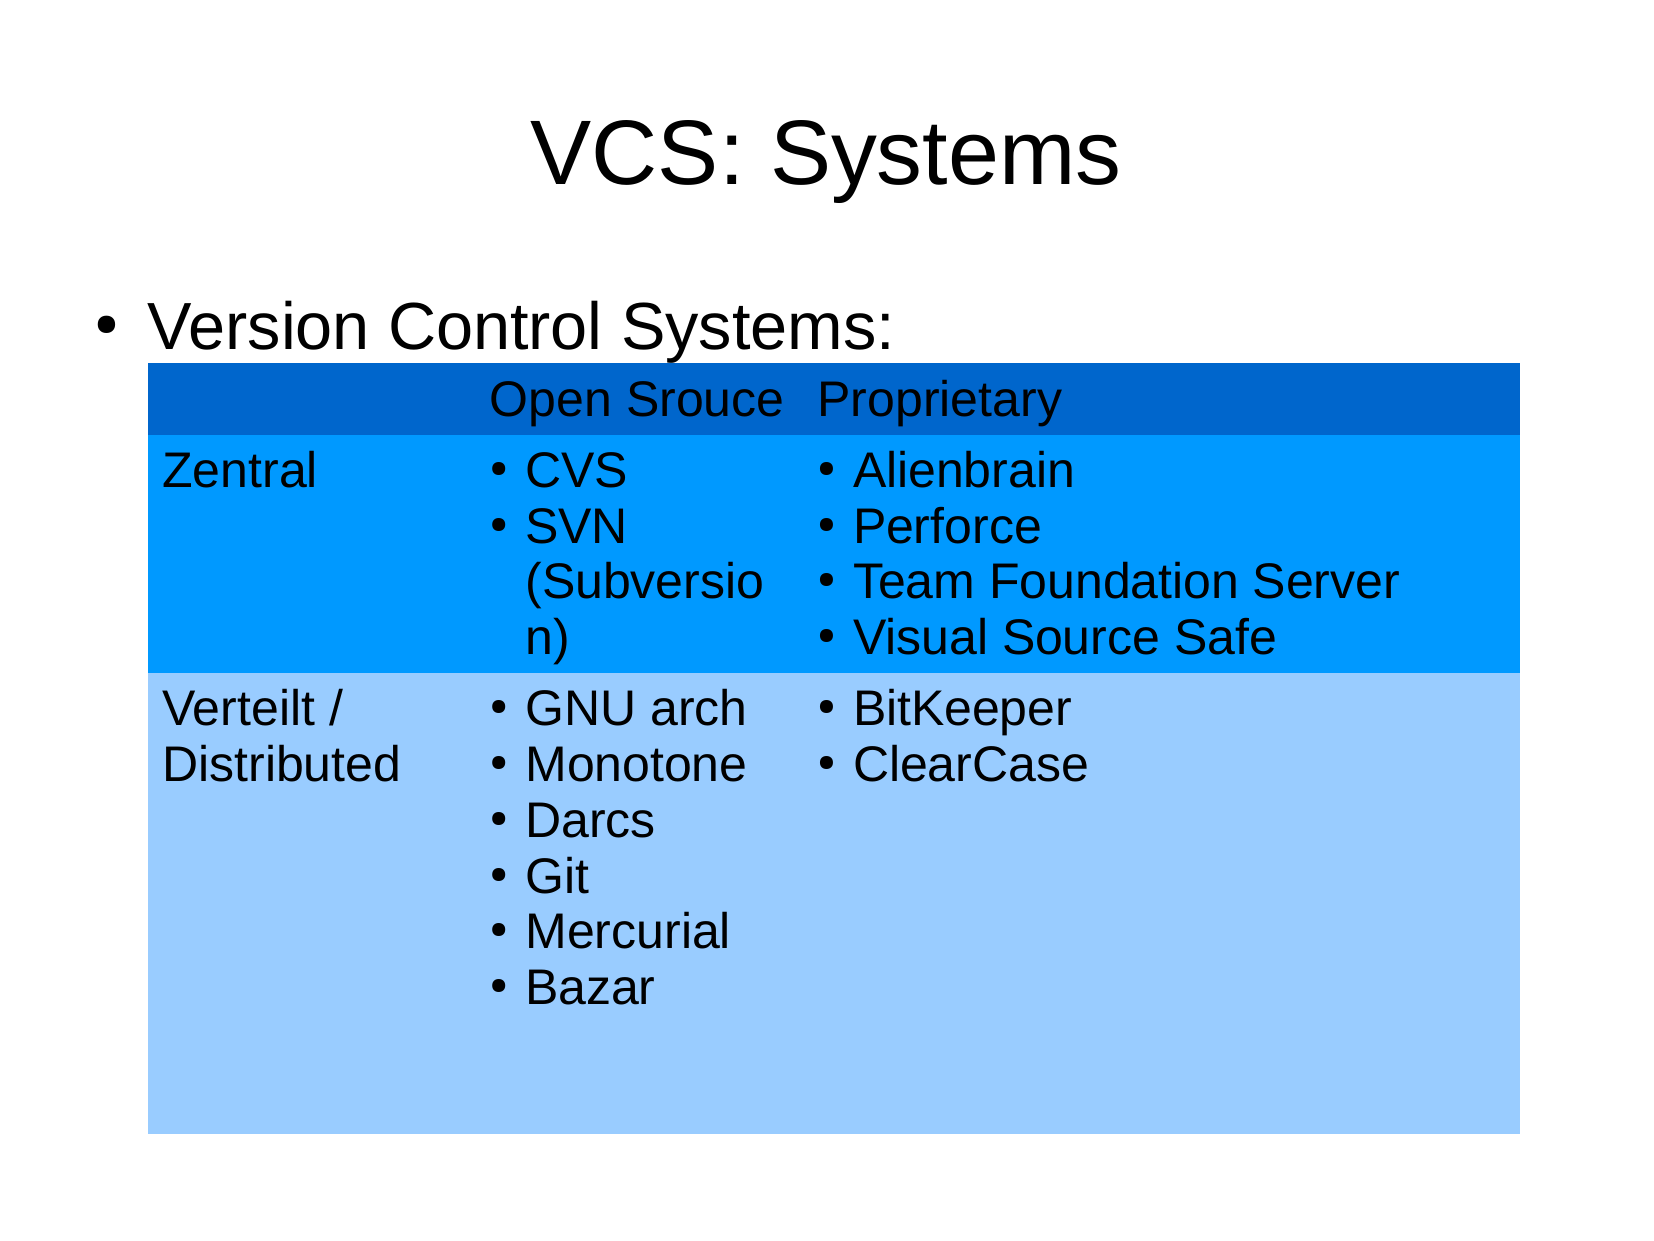

# VCS: Systems
Version Control Systems:
| | Open Srouce | Proprietary |
| --- | --- | --- |
| Zentral | CVS SVN (Subversion) | Alienbrain Perforce Team Foundation Server Visual Source Safe |
| Verteilt / Distributed | GNU arch Monotone Darcs Git Mercurial Bazar | BitKeeper ClearCase |